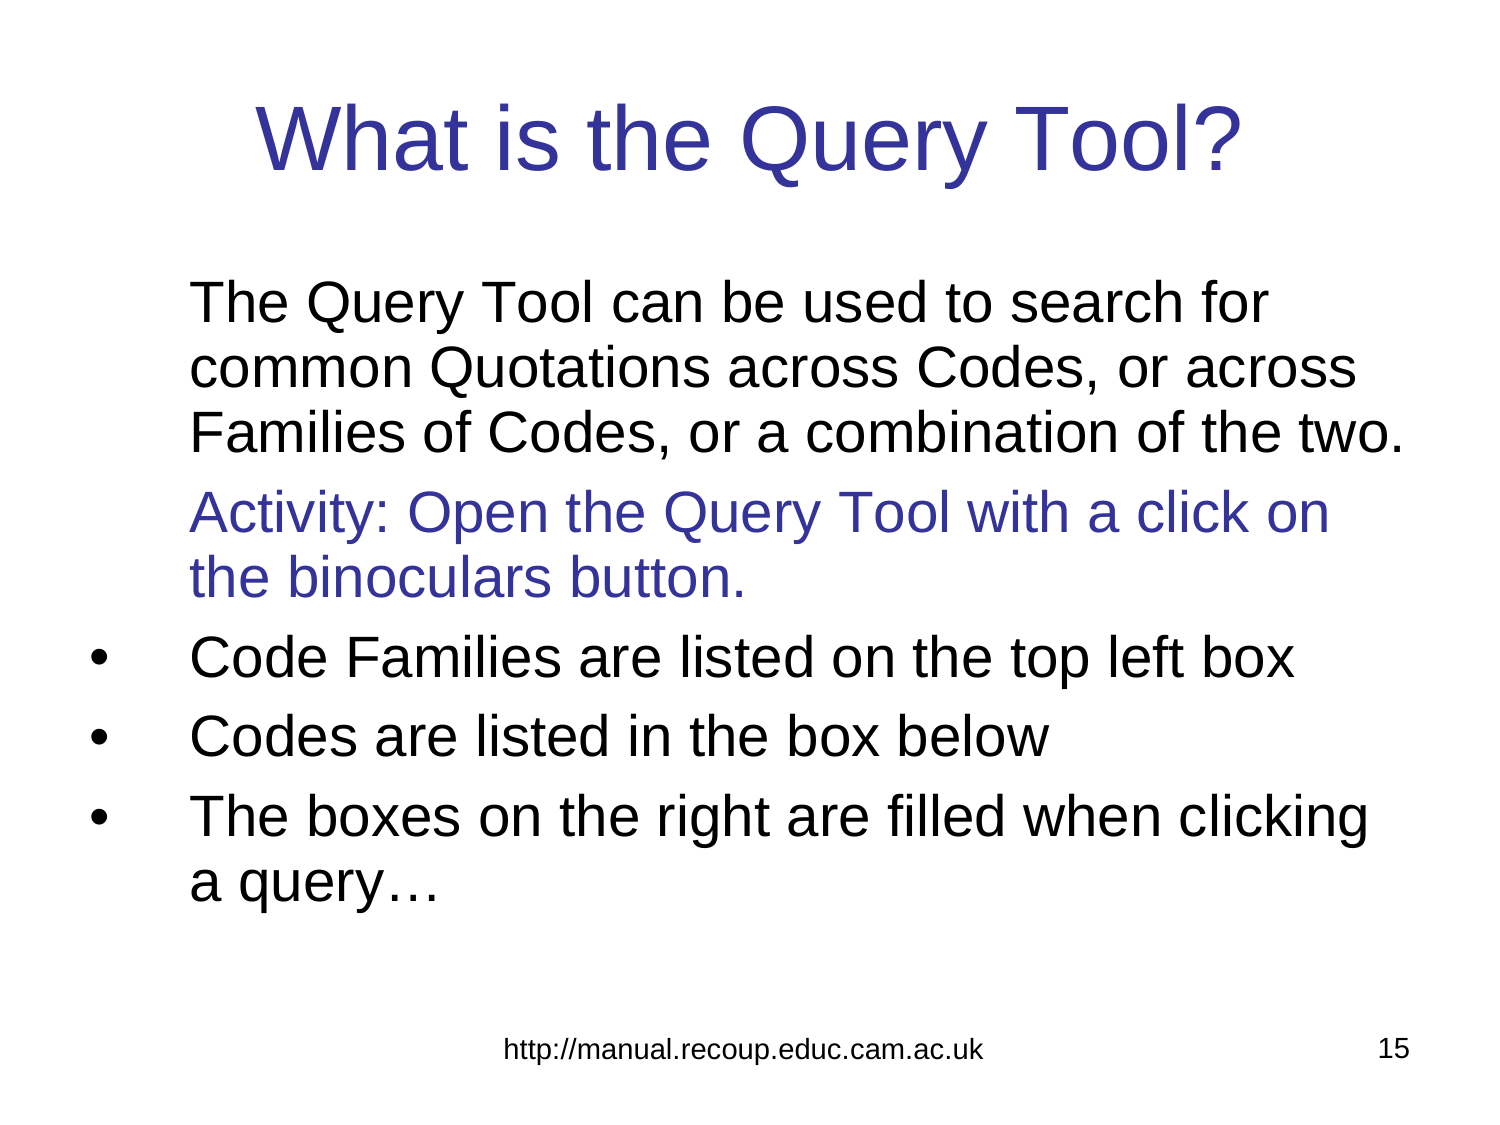

# What is the Query Tool?
	The Query Tool can be used to search for common Quotations across Codes, or across Families of Codes, or a combination of the two.
	Activity: Open the Query Tool with a click on the binoculars button.
Code Families are listed on the top left box
Codes are listed in the box below
The boxes on the right are filled when clicking a query…
15
http://manual.recoup.educ.cam.ac.uk